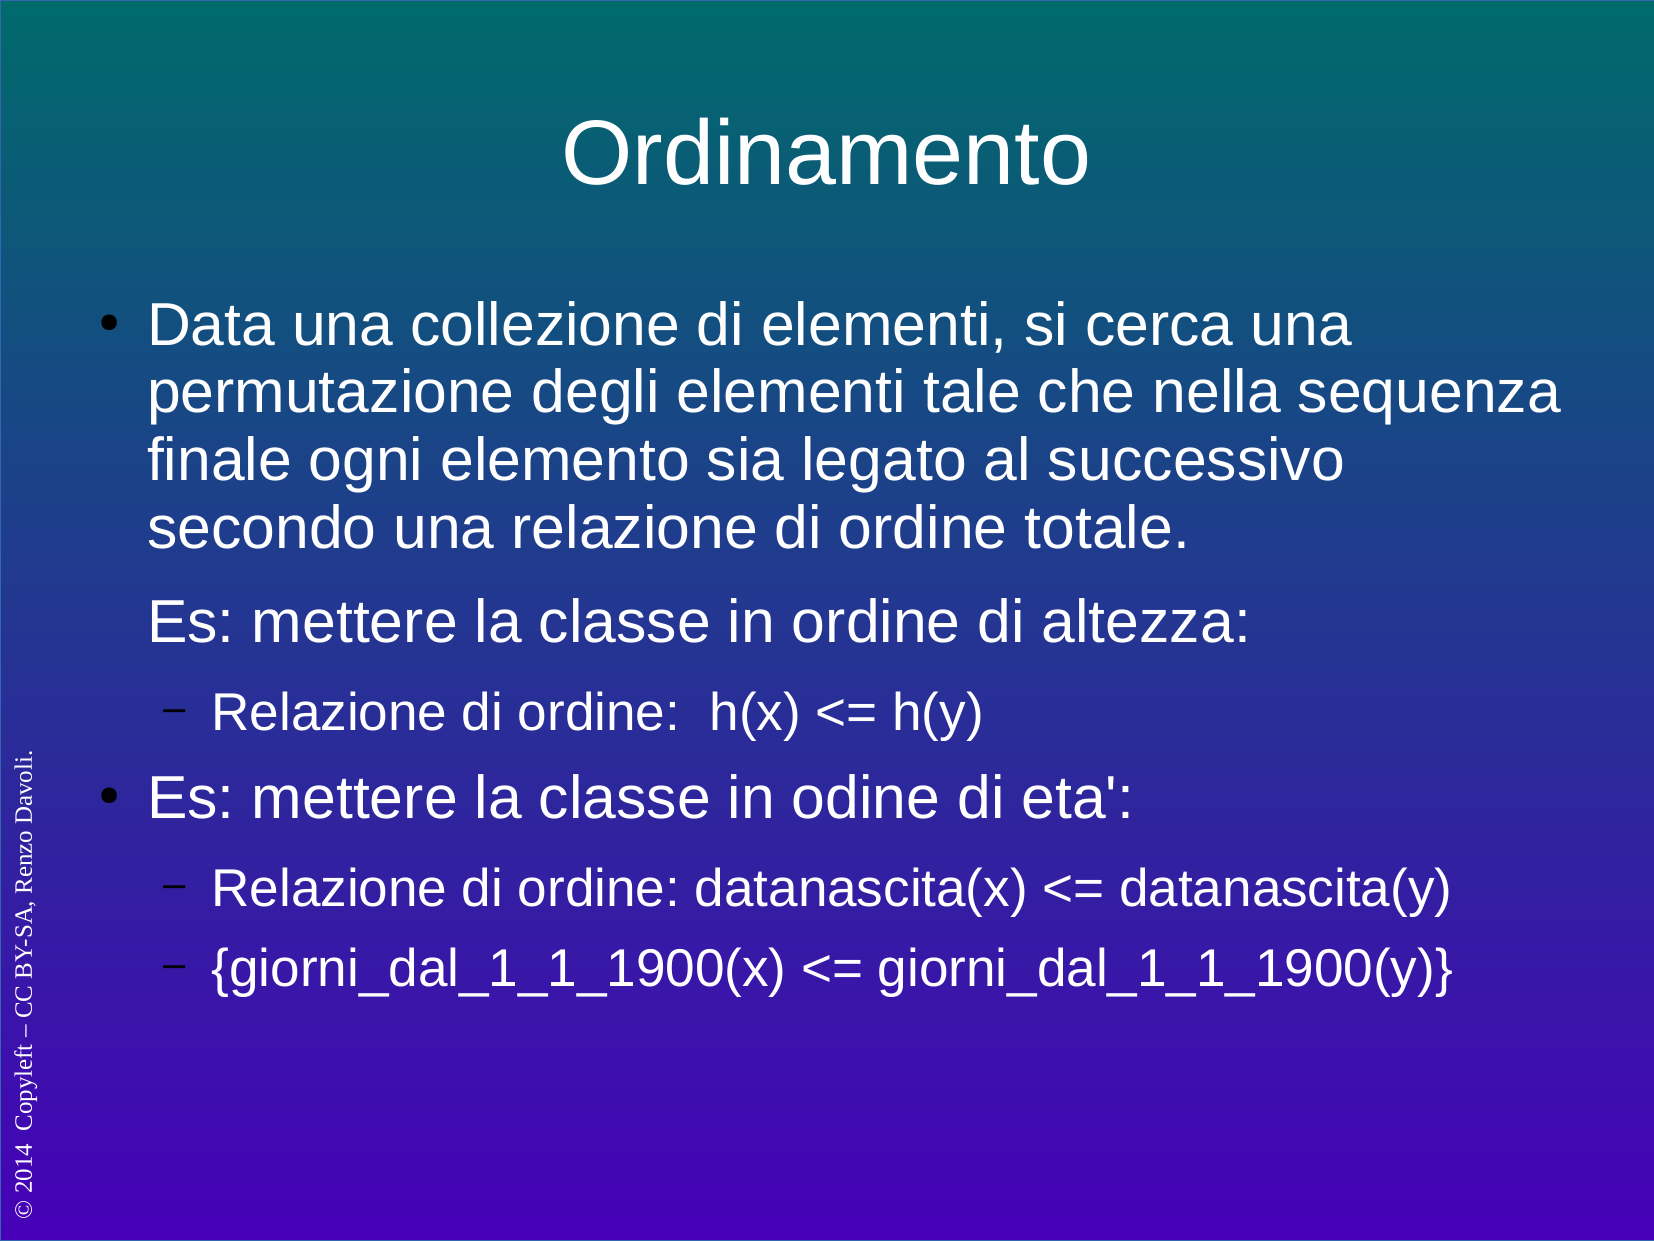

# Ordinamento
Data una collezione di elementi, si cerca una permutazione degli elementi tale che nella sequenza finale ogni elemento sia legato al successivo secondo una relazione di ordine totale.
Es: mettere la classe in ordine di altezza:
Relazione di ordine: h(x) <= h(y)
Es: mettere la classe in odine di eta':
Relazione di ordine: datanascita(x) <= datanascita(y)
{giorni_dal_1_1_1900(x) <= giorni_dal_1_1_1900(y)}